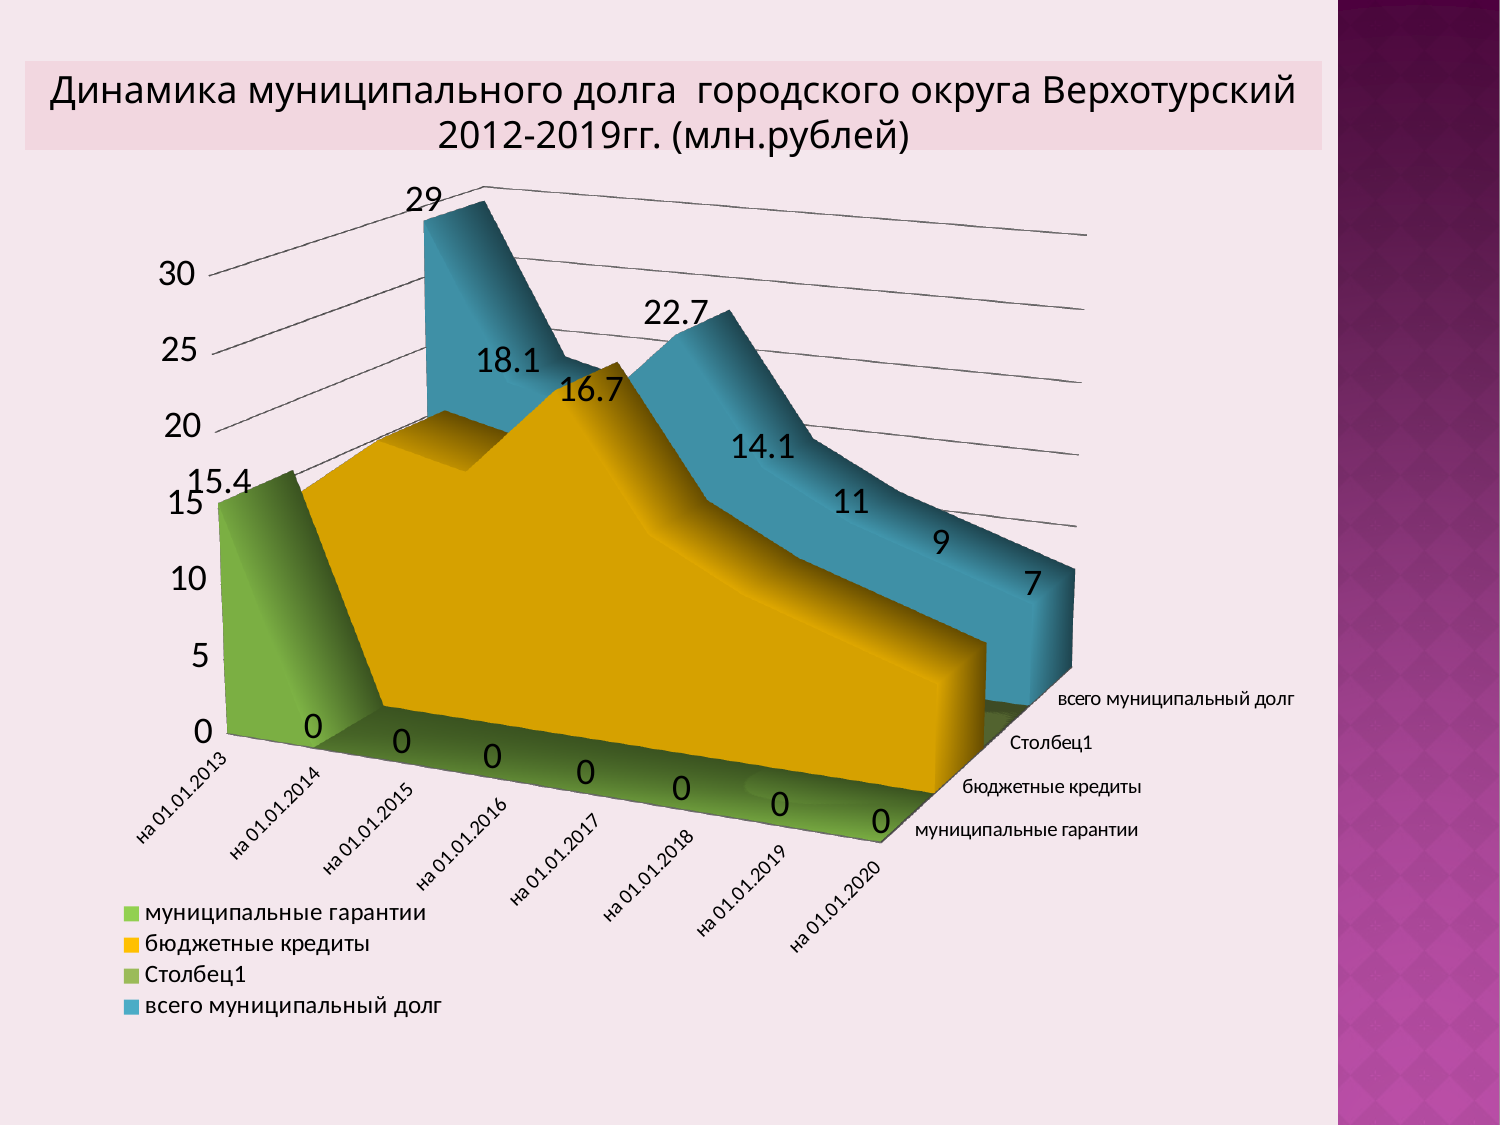

Динамика муниципального долга городского округа Верхотурский 2012-2019гг. (млн.рублей)
[unsupported chart]